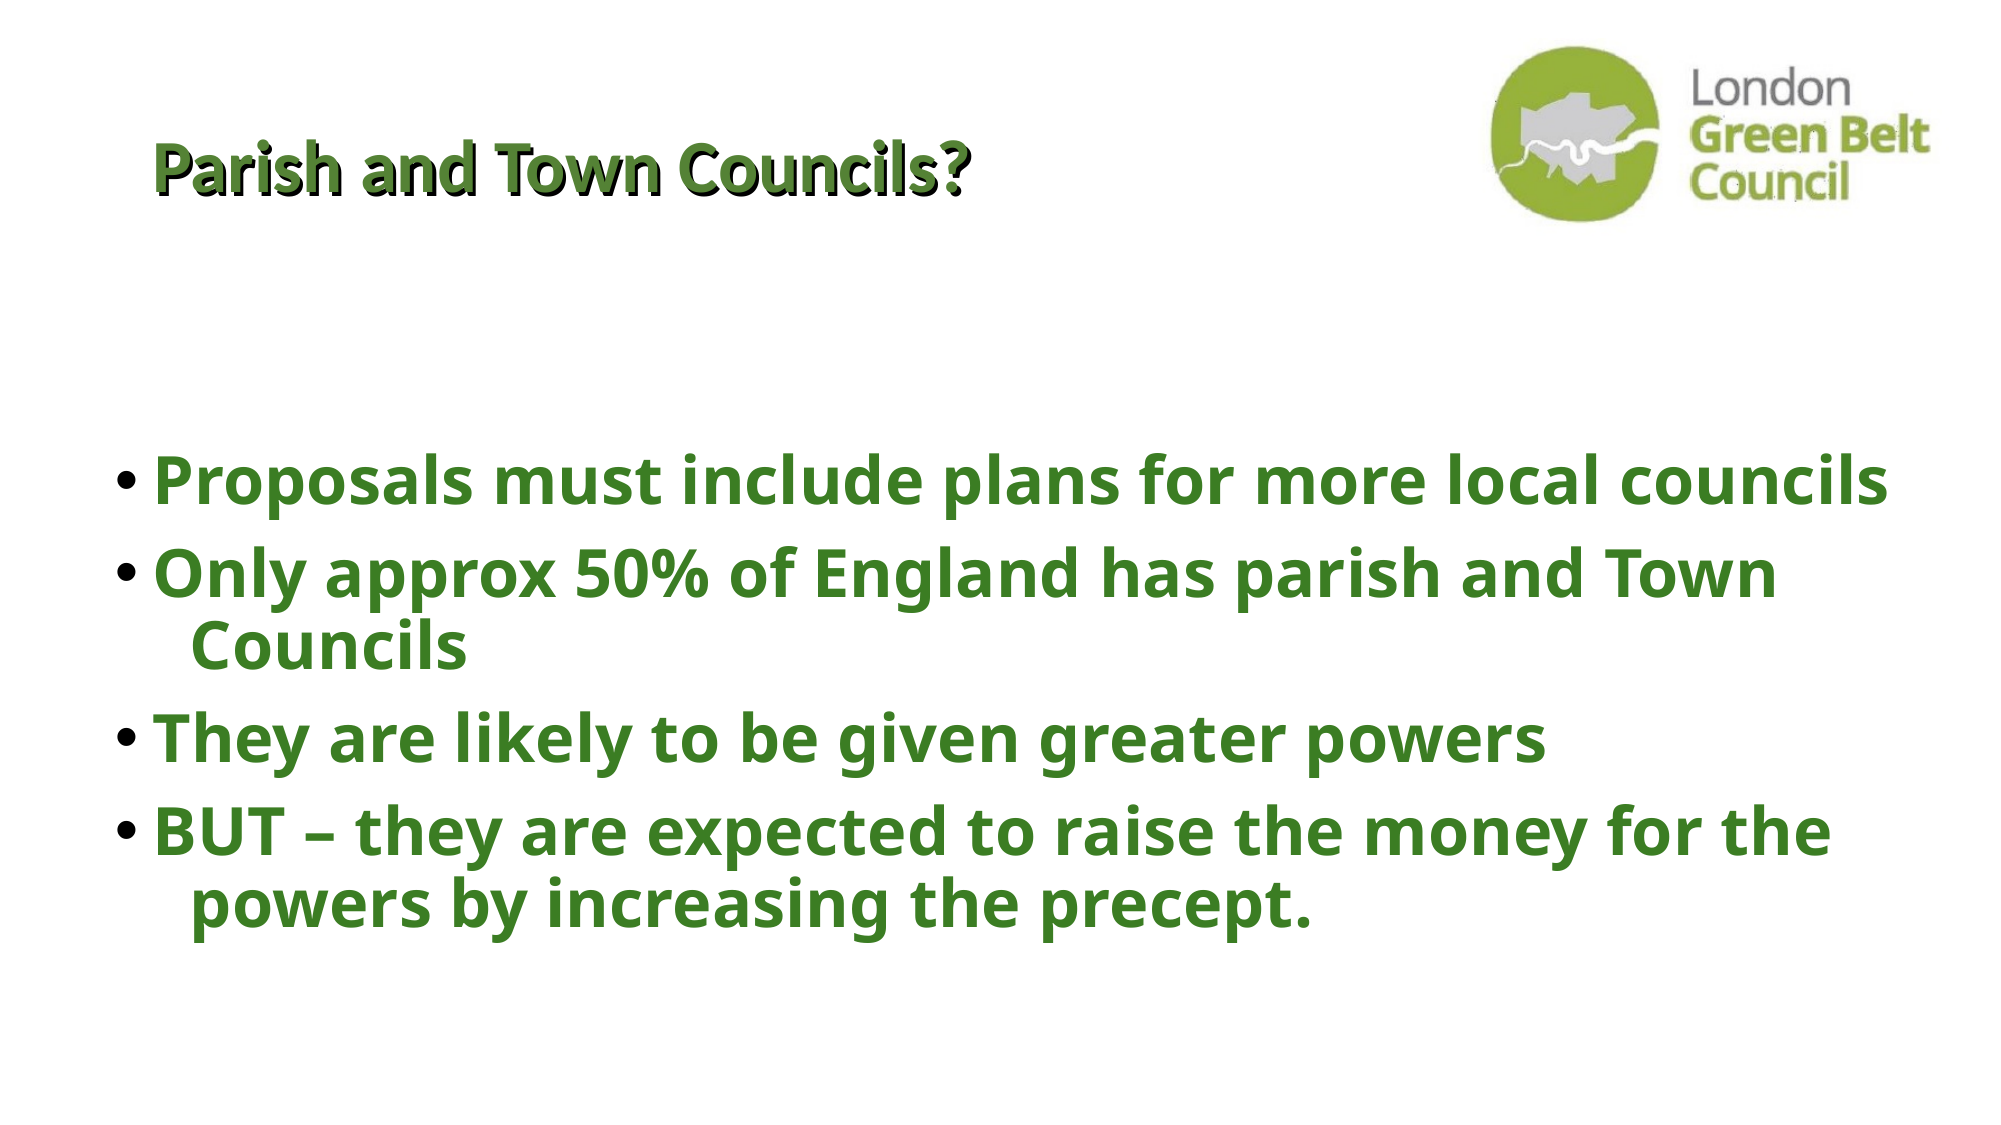

# Parish and Town Councils?
Proposals must include plans for more local councils
Only approx 50% of England has parish and Town Councils
They are likely to be given greater powers
BUT – they are expected to raise the money for the powers by increasing the precept.